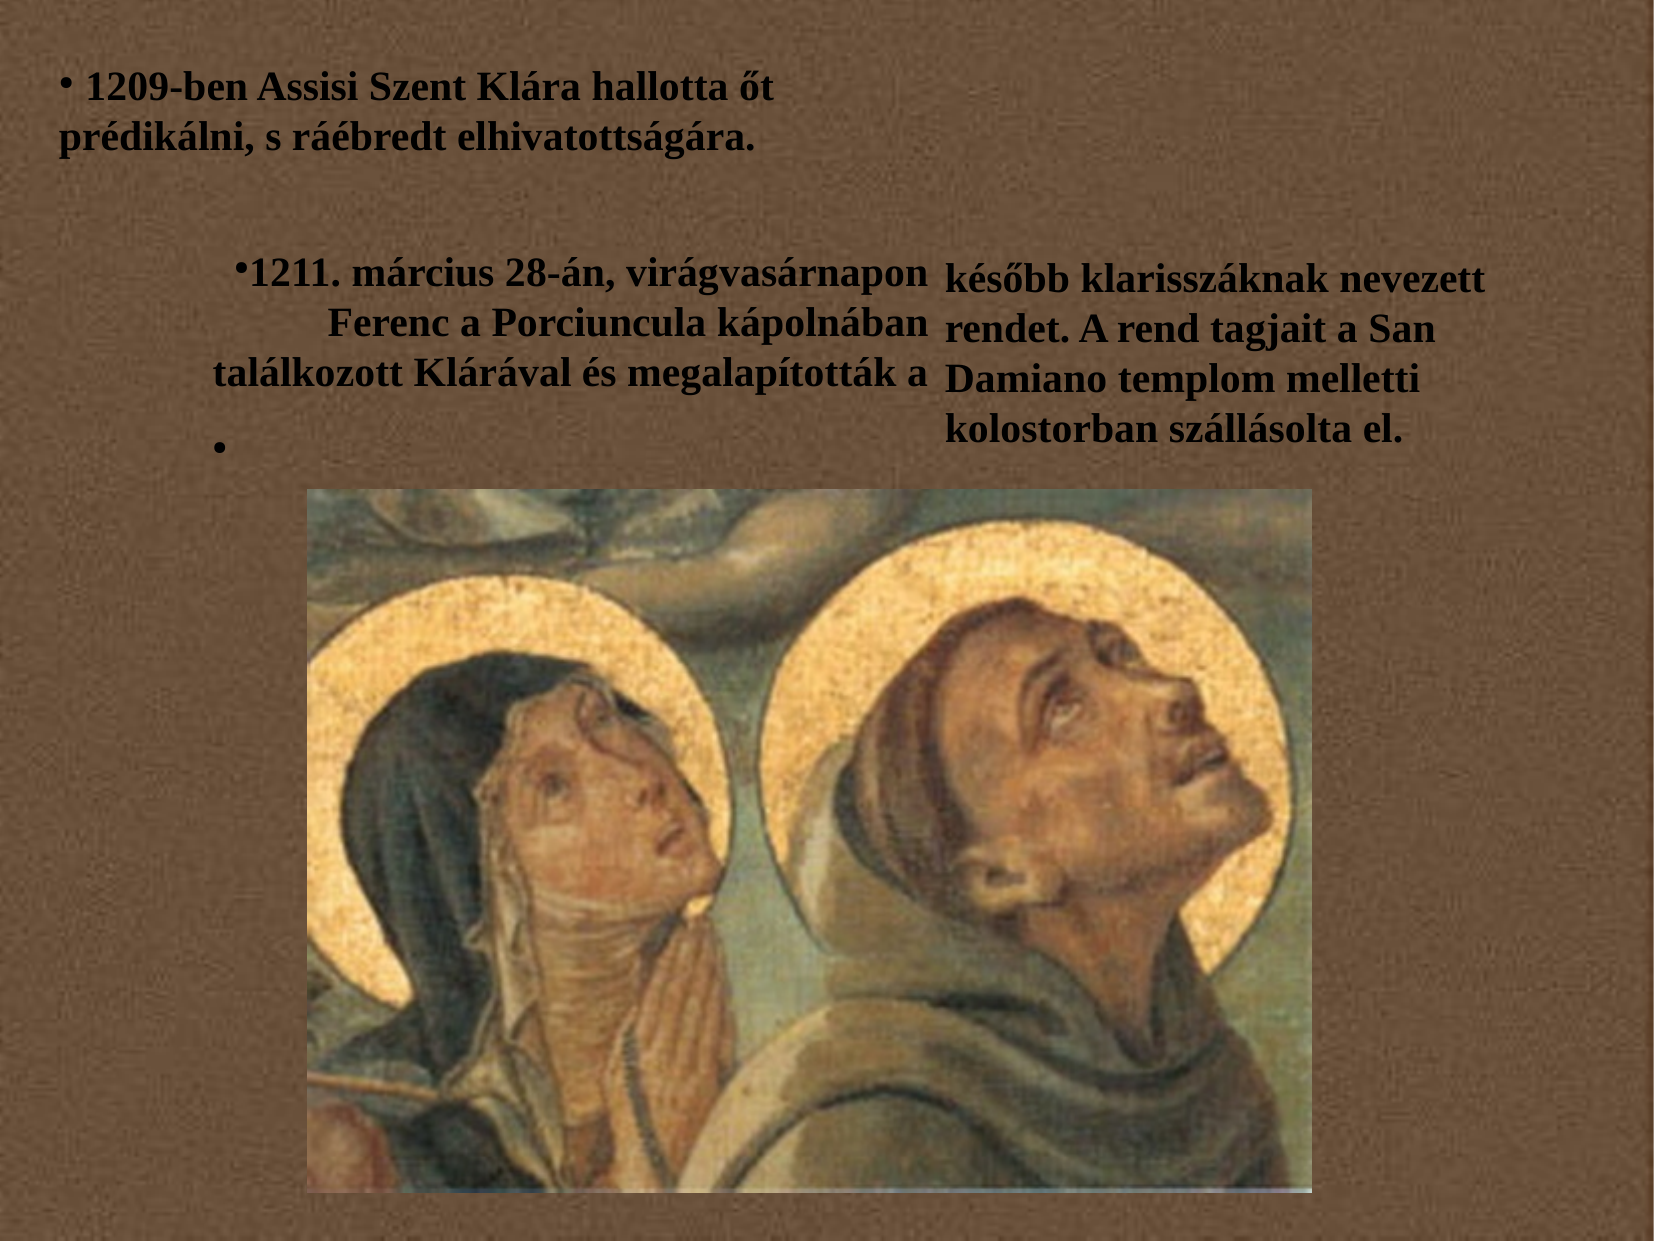

1209-ben Assisi Szent Klára hallotta őt prédikálni, s ráébredt elhivatottságára.
# 1211. március 28-án, virágvasárnapon Ferenc a Porciuncula kápolnában találkozott Klárával és megalapították a
később klarisszáknak nevezett rendet. A rend tagjait a San Damiano templom melletti kolostorban szállásolta el.